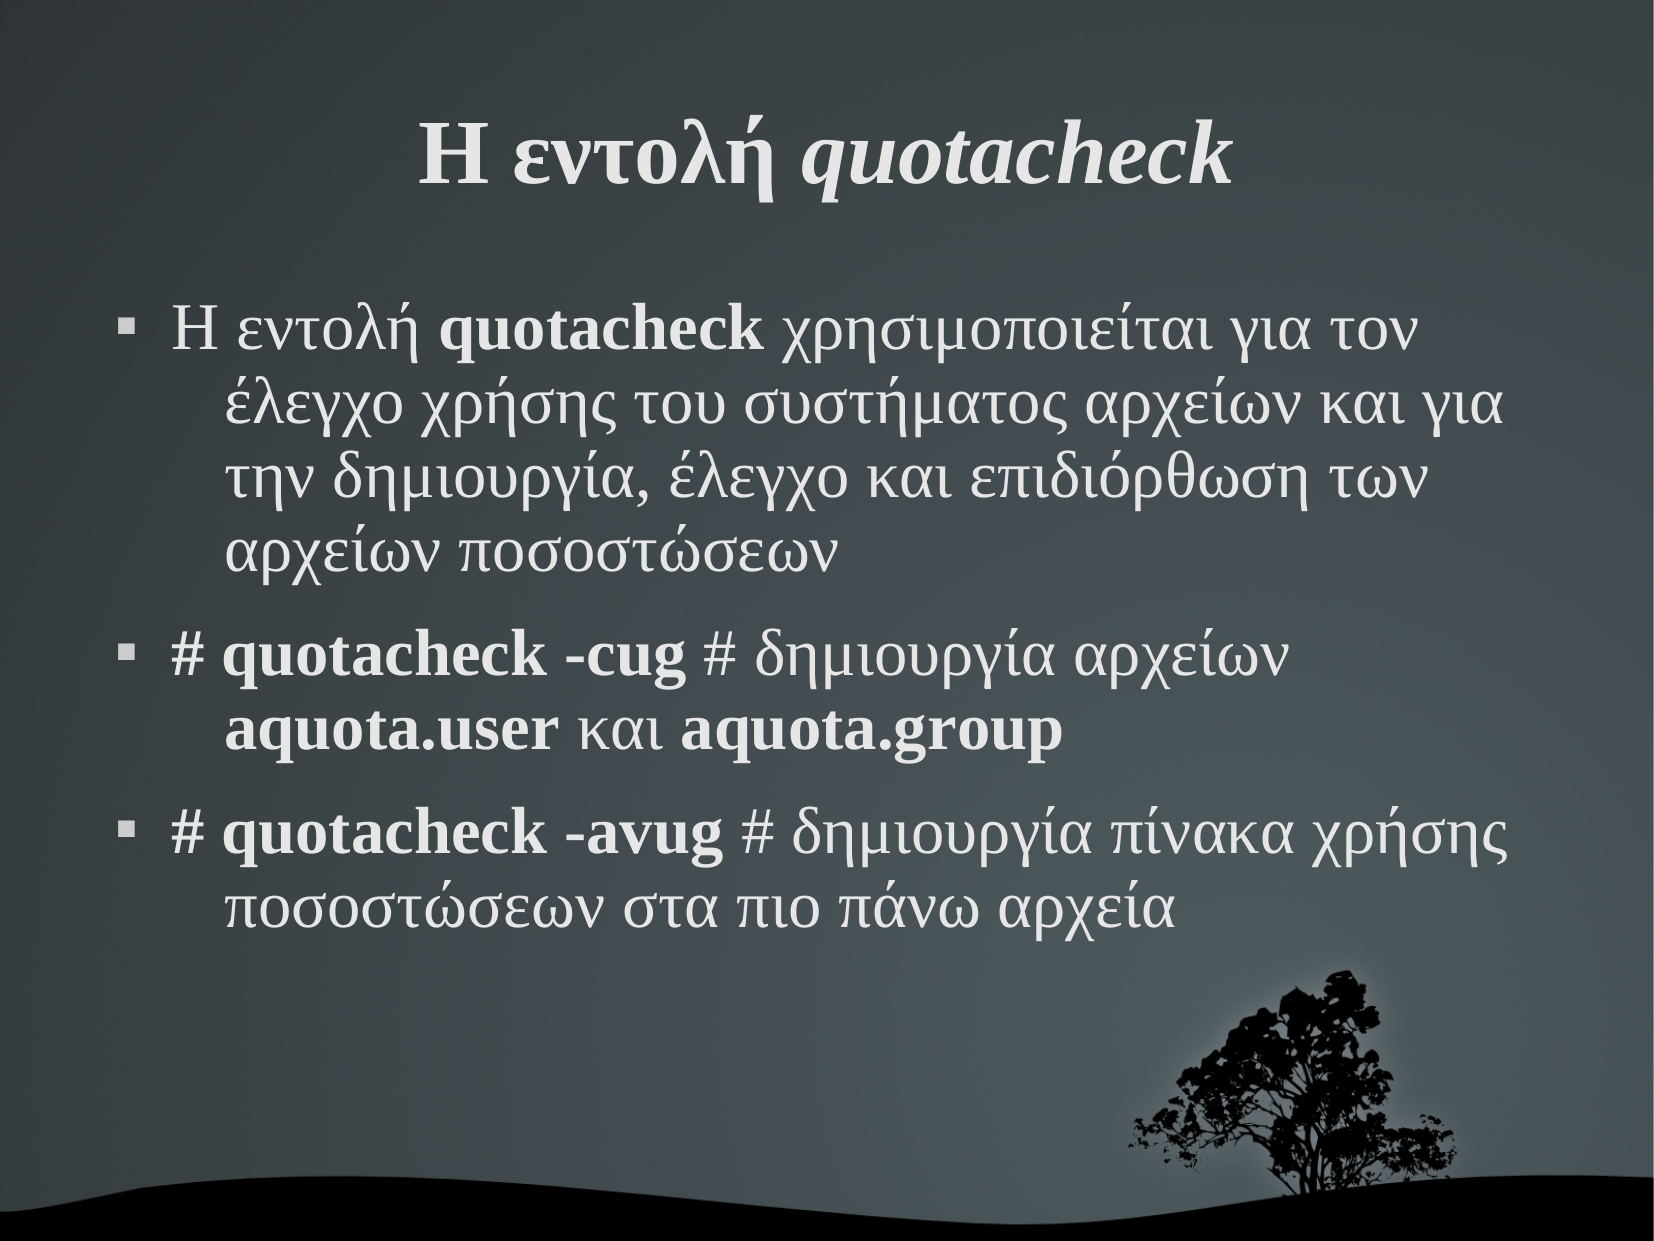

# Η εντολή quotacheck
Η εντολή quotacheck χρησιμοποιείται για τον έλεγχο χρήσης του συστήματος αρχείων και για την δημιουργία, έλεγχο και επιδιόρθωση των αρχείων ποσοστώσεων
# quotacheck -cug # δημιουργία αρχείων aquota.user και aquota.group
# quotacheck -avug # δημιουργία πίνακα χρήσης ποσοστώσεων στα πιο πάνω αρχεία